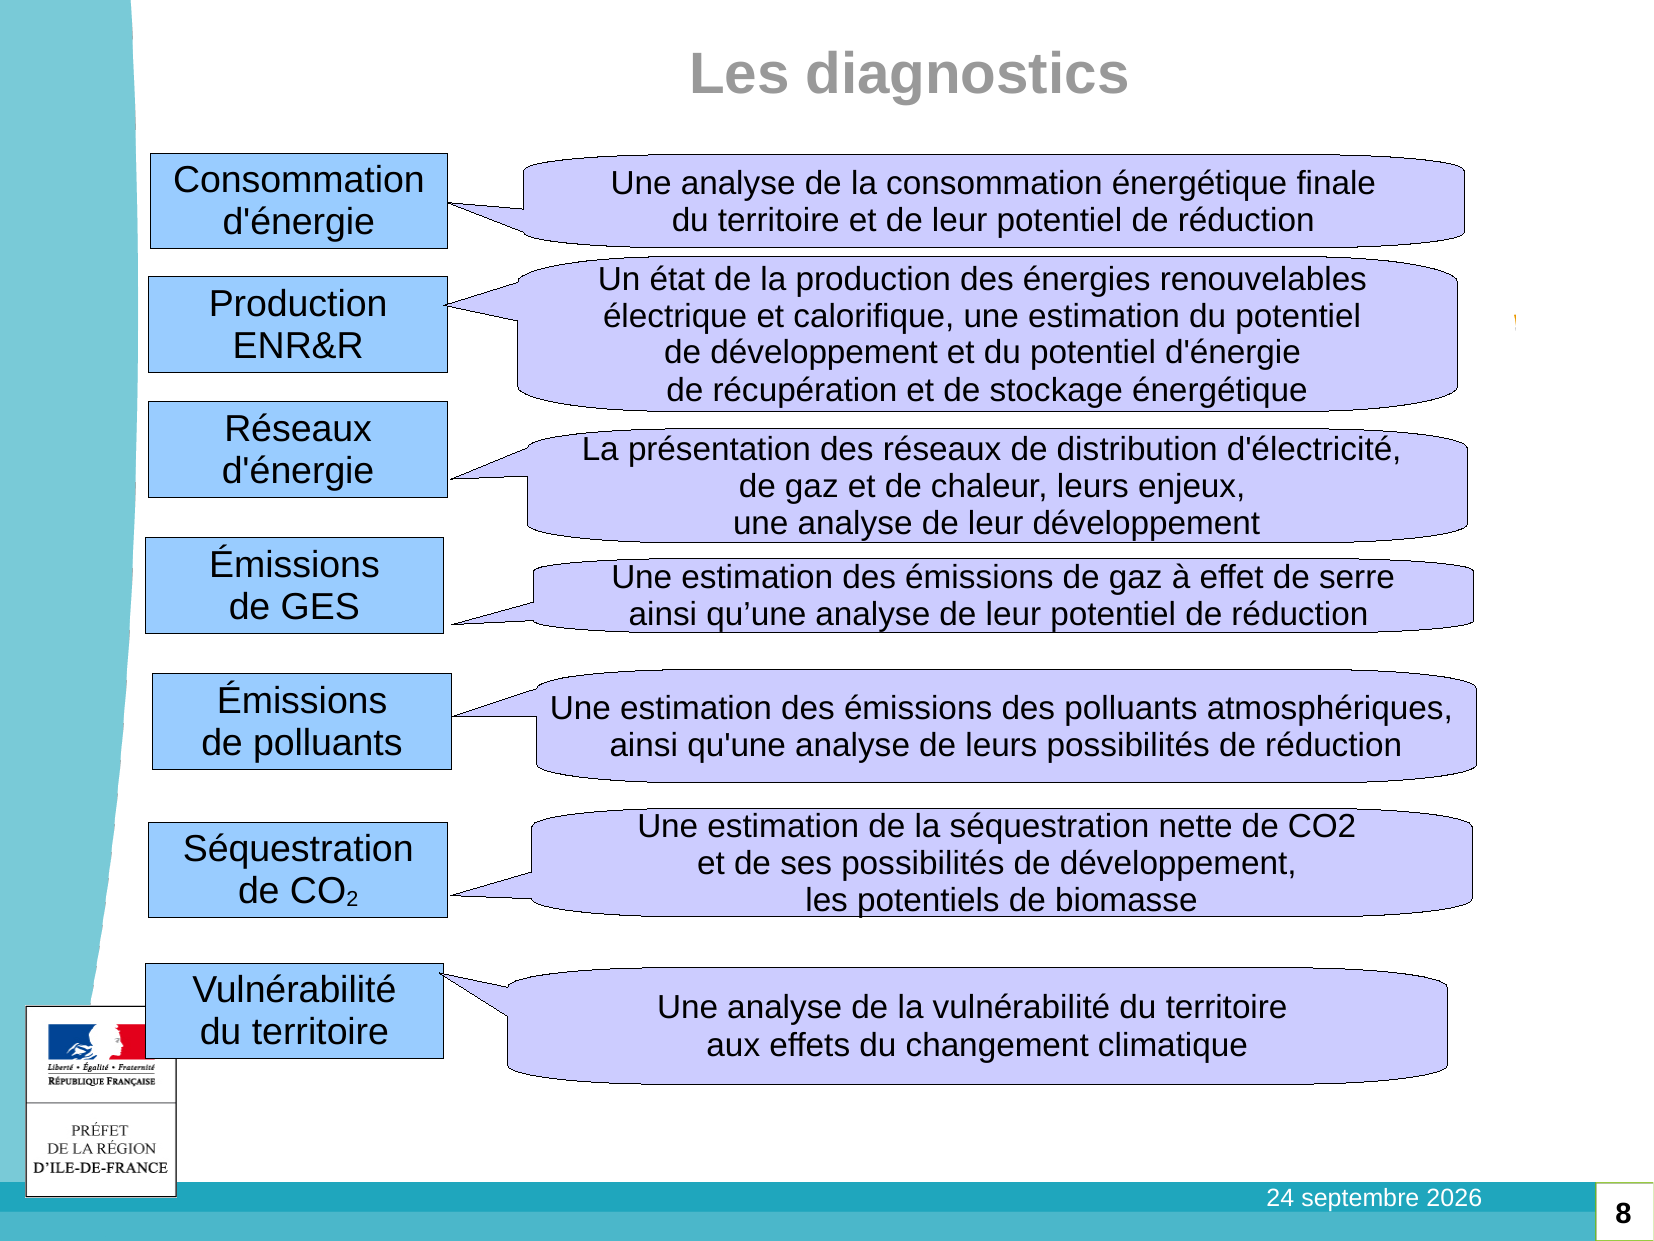

# Les diagnostics
Consommation
d'énergie
Une analyse de la consommation énergétique finale
du territoire et de leur potentiel de réduction
Un état de la production des énergies renouvelables
électrique et calorifique, une estimation du potentiel
de développement et du potentiel d'énergie
de récupération et de stockage énergétique
Production
ENR&R
Réseaux
d'énergie
La présentation des réseaux de distribution d'électricité,
de gaz et de chaleur, leurs enjeux,
une analyse de leur développement
Émissions
de GES
Une estimation des émissions de gaz à effet de serre
ainsi qu’une analyse de leur potentiel de réduction
Une estimation des émissions des polluants atmosphériques,
ainsi qu'une analyse de leurs possibilités de réduction
Émissions
de polluants
Une estimation de la séquestration nette de CO2
et de ses possibilités de développement,
les potentiels de biomasse
Séquestration
de CO2
Vulnérabilité
du territoire
Une analyse de la vulnérabilité du territoire
aux effets du changement climatique
8